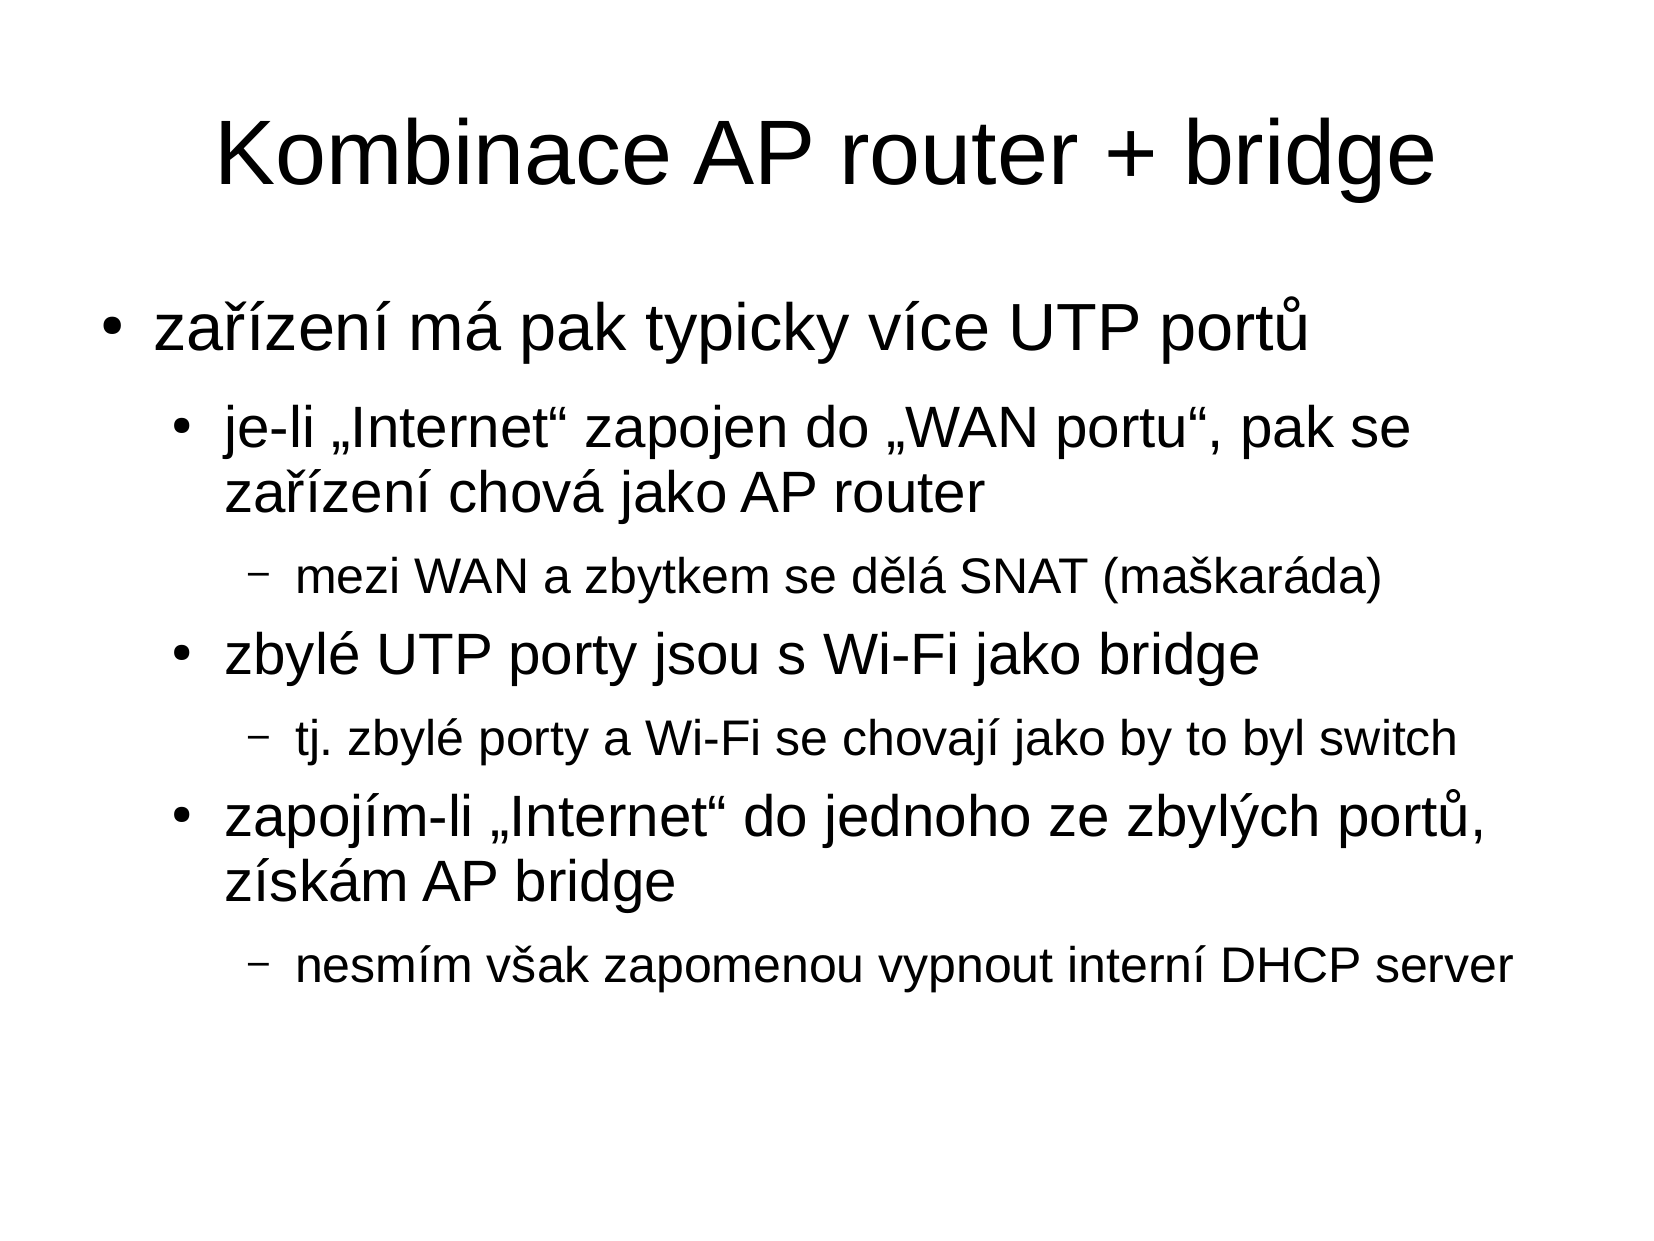

# Kombinace AP router + bridge
zařízení má pak typicky více UTP portů
je-li „Internet“ zapojen do „WAN portu“, pak se zařízení chová jako AP router
mezi WAN a zbytkem se dělá SNAT (maškaráda)
zbylé UTP porty jsou s Wi-Fi jako bridge
tj. zbylé porty a Wi-Fi se chovají jako by to byl switch
zapojím-li „Internet“ do jednoho ze zbylých portů, získám AP bridge
nesmím však zapomenou vypnout interní DHCP server